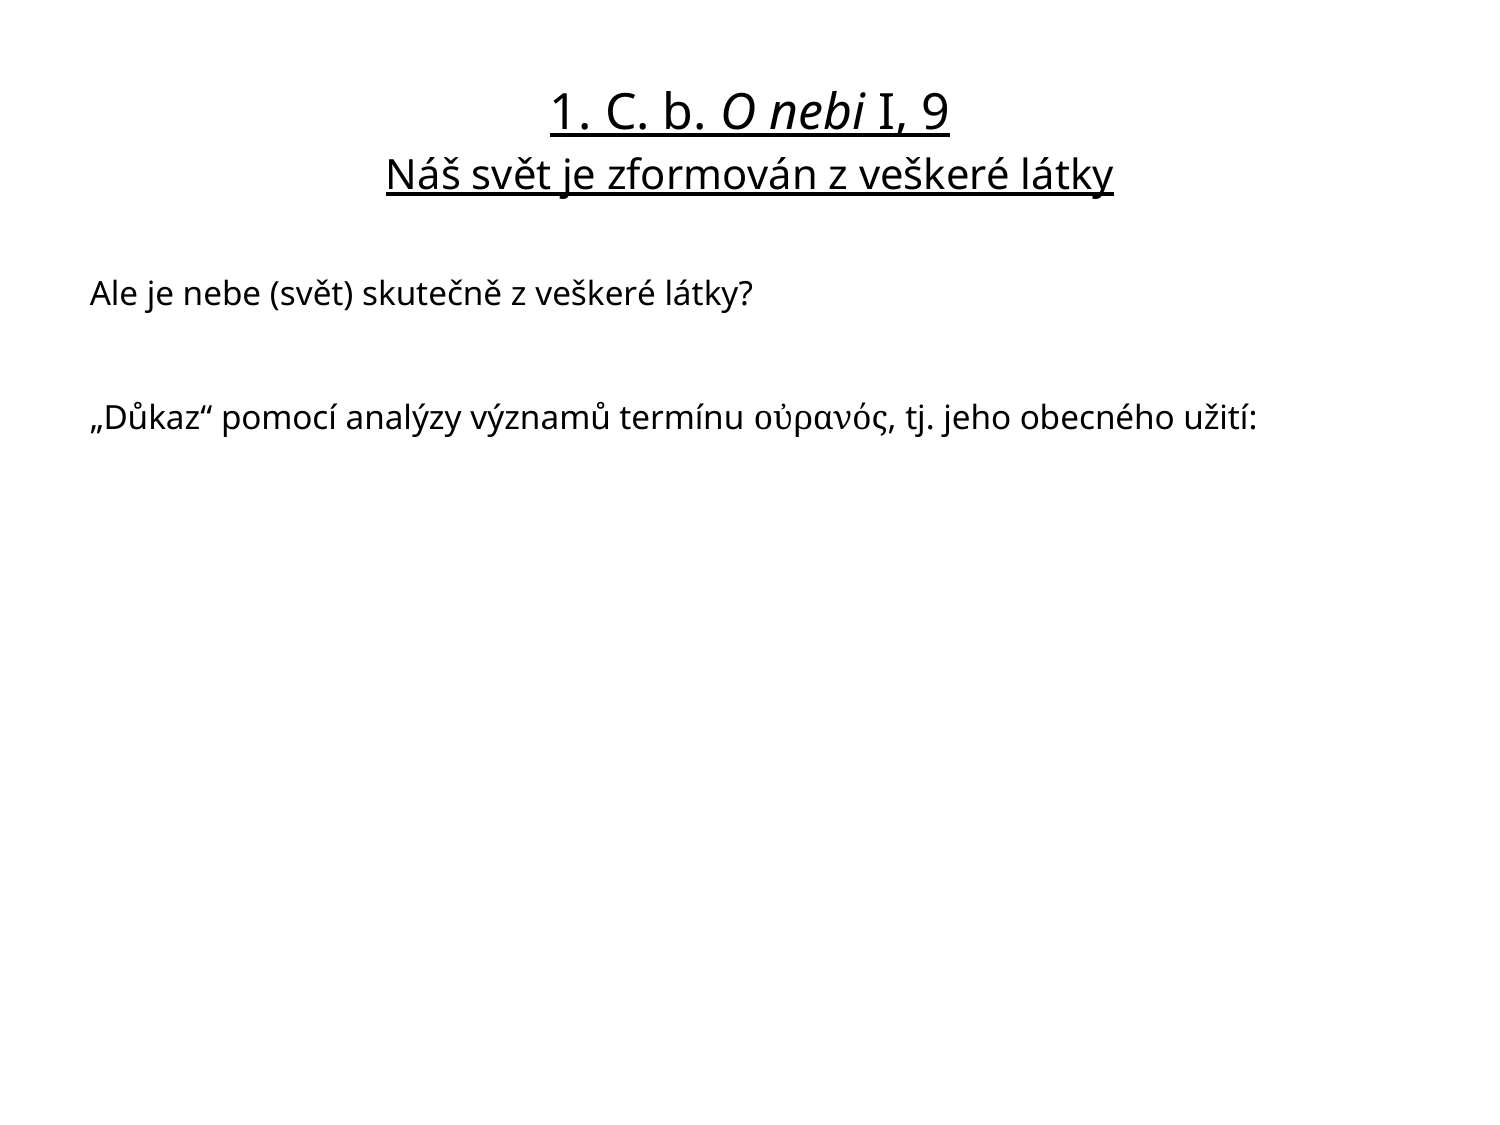

# 1. C. b. O nebi I, 9 Náš svět je zformován z veškeré látky
Ale je nebe (svět) skutečně z veškeré látky?
„Důkaz“ pomocí analýzy významů termínu οὐρανός, tj. jeho obecného užití: